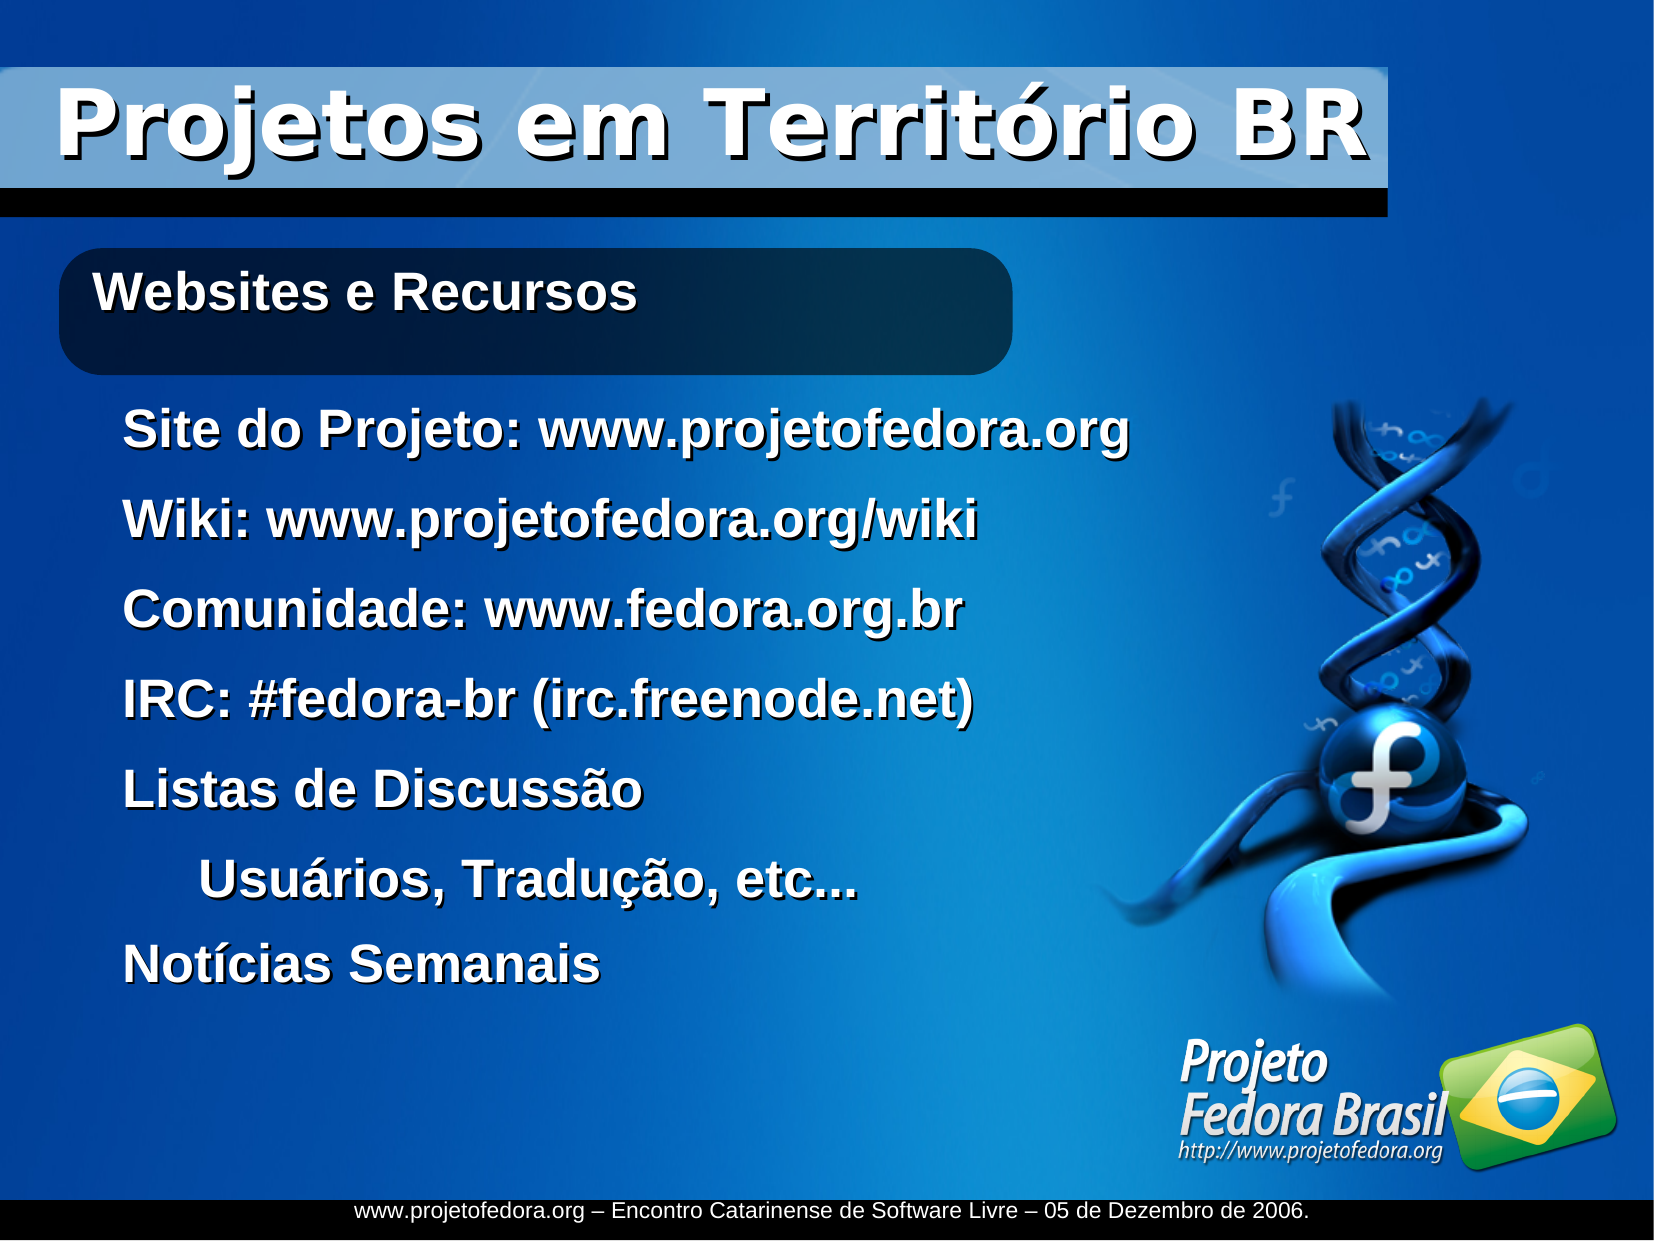

Projetos em Território BR
# Websites e Recursos
Site do Projeto: www.projetofedora.org
Wiki: www.projetofedora.org/wiki
Comunidade: www.fedora.org.br
IRC: #fedora-br (irc.freenode.net)
Listas de Discussão
Usuários, Tradução, etc...
Notícias Semanais
www.projetofedora.org – Encontro Catarinense de Software Livre – 05 de Dezembro de 2006.